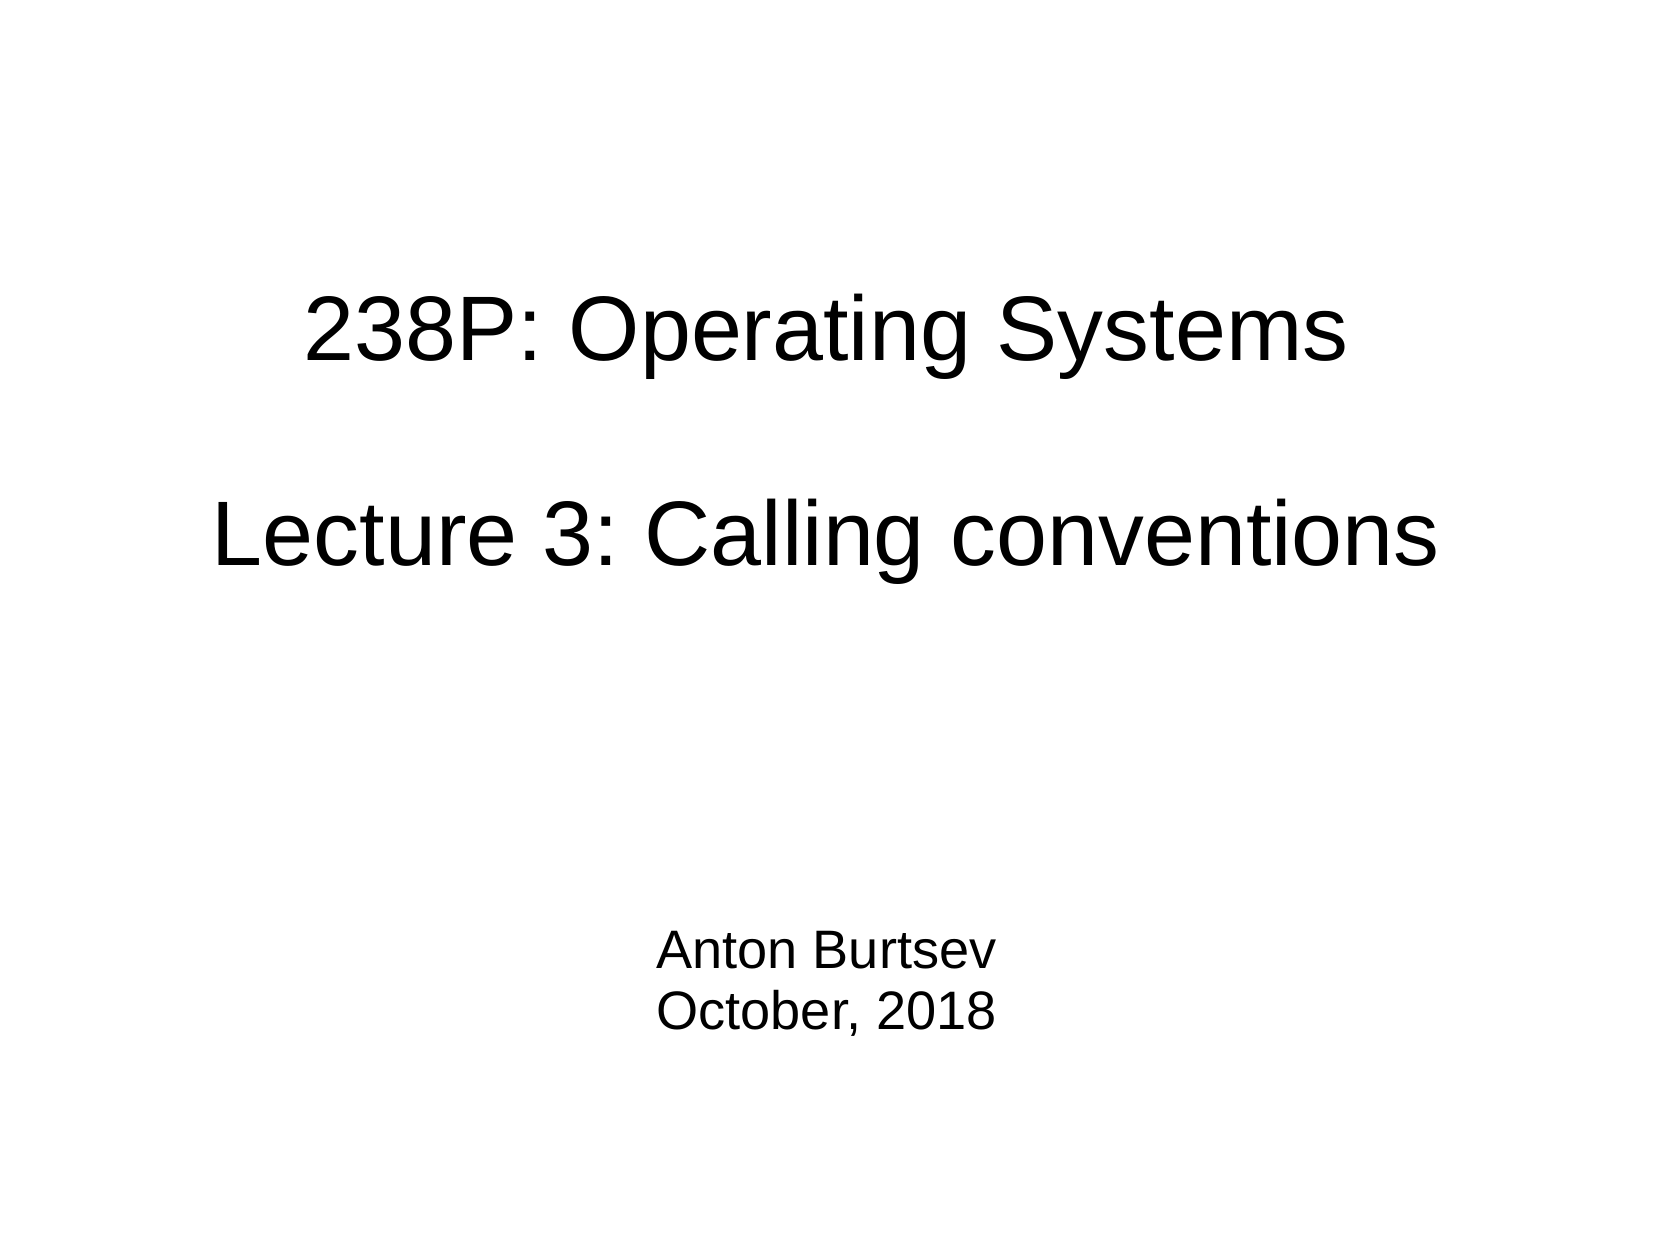

# 238P: Operating Systems Lecture 3: Calling conventions
Anton Burtsev
October, 2018